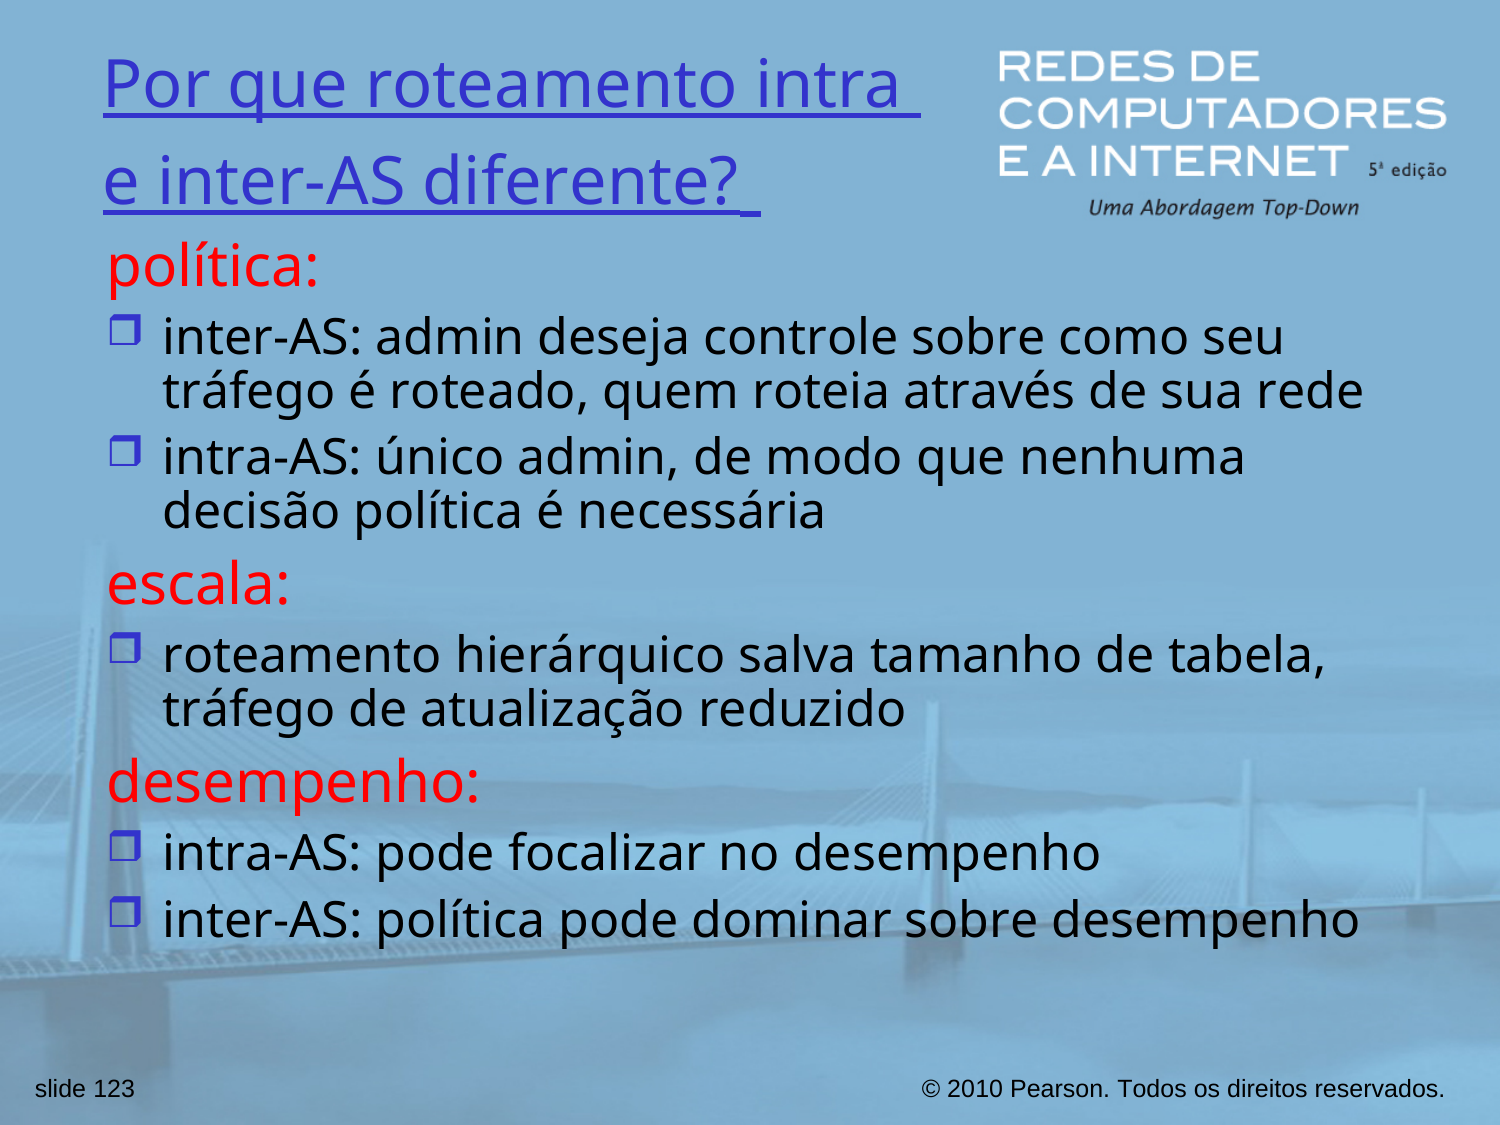

# Por que roteamento intra e inter-AS diferente?
política:
inter-AS: admin deseja controle sobre como seu tráfego é roteado, quem roteia através de sua rede
intra-AS: único admin, de modo que nenhuma decisão política é necessária
escala:
roteamento hierárquico salva tamanho de tabela, tráfego de atualização reduzido
desempenho:
intra-AS: pode focalizar no desempenho
inter-AS: política pode dominar sobre desempenho